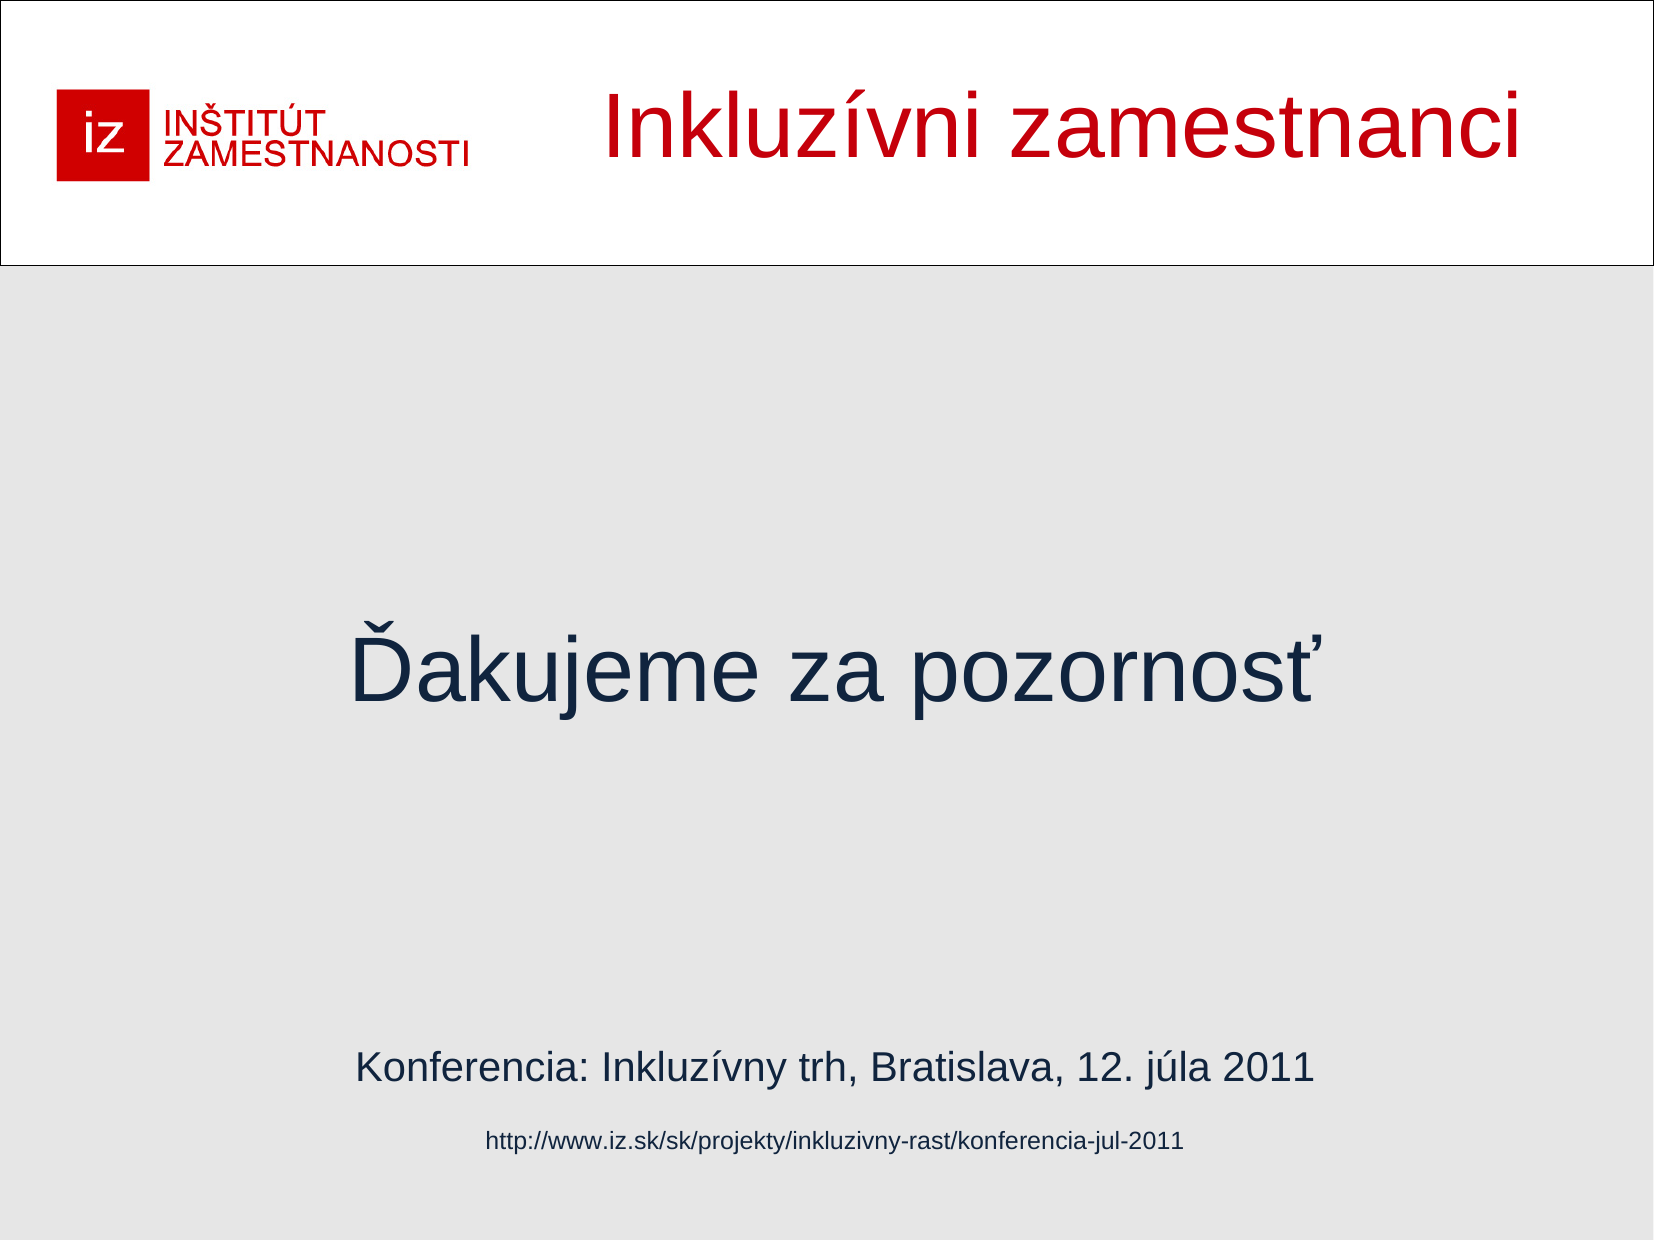

# Inkluzívni zamestnanci
Ďakujeme za pozornosť
Konferencia: Inkluzívny trh, Bratislava, 12. júla 2011
http://www.iz.sk/sk/projekty/inkluzivny-rast/konferencia-jul-2011